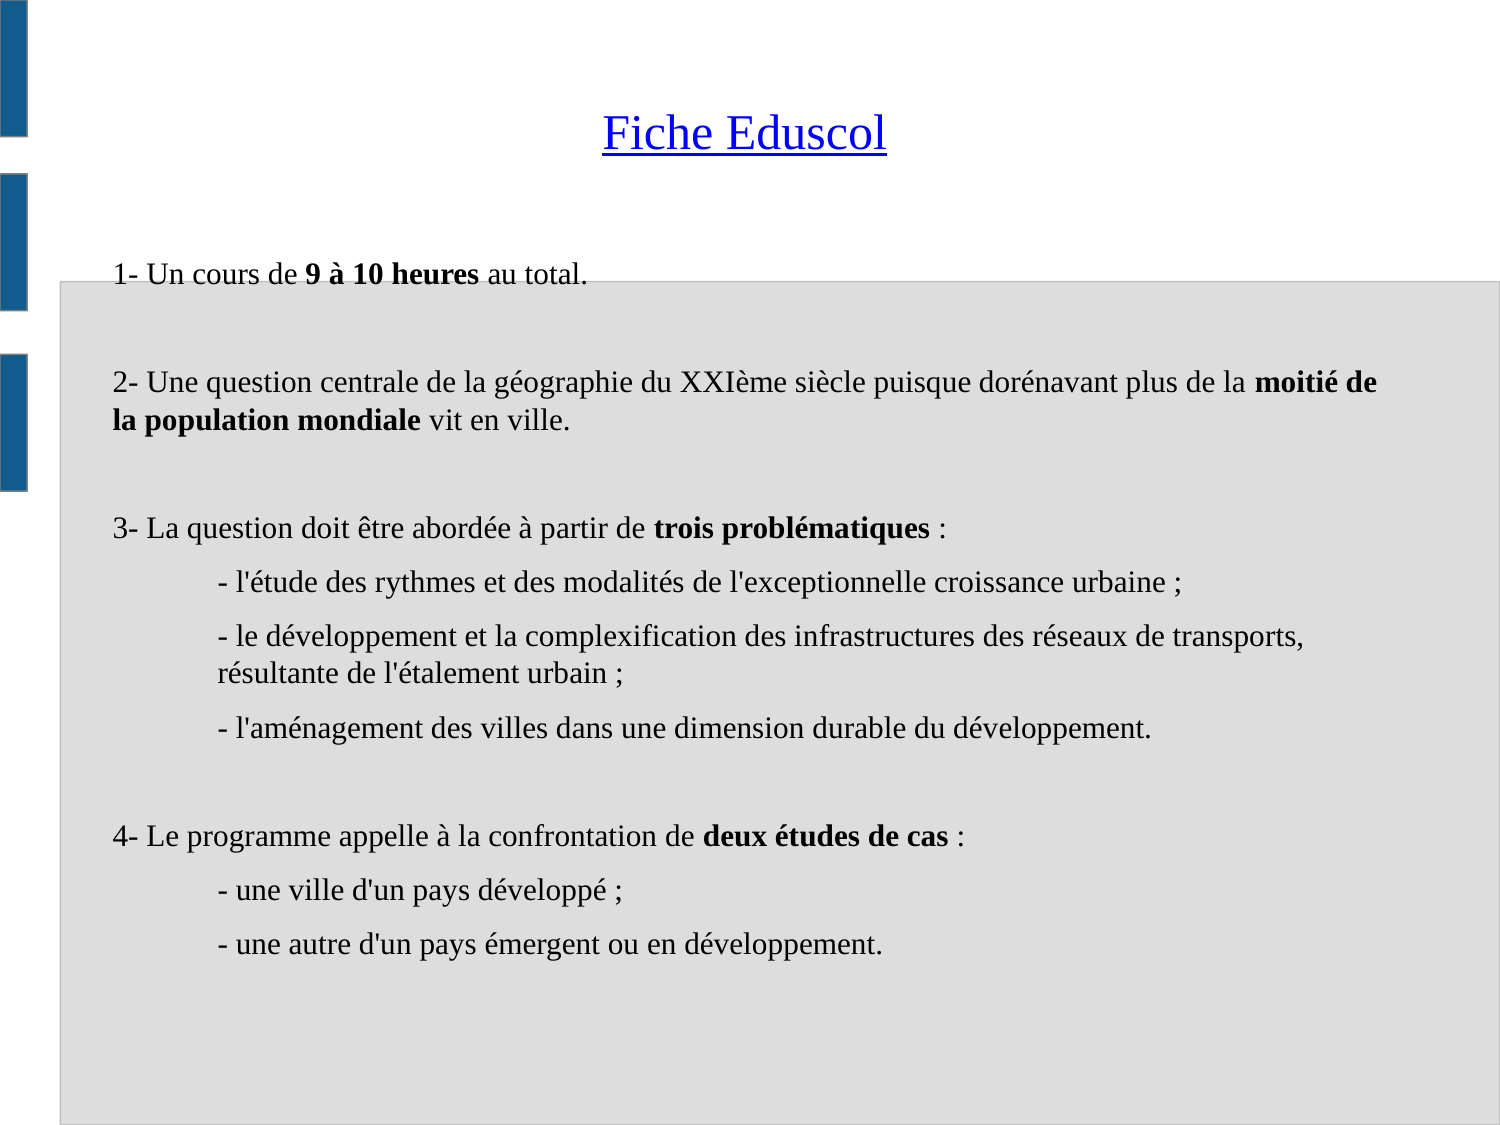

Fiche Eduscol
1- Un cours de 9 à 10 heures au total.
2- Une question centrale de la géographie du XXIème siècle puisque dorénavant plus de la moitié de la population mondiale vit en ville.
3- La question doit être abordée à partir de trois problématiques :
- l'étude des rythmes et des modalités de l'exceptionnelle croissance urbaine ;
- le développement et la complexification des infrastructures des réseaux de transports, résultante de l'étalement urbain ;
- l'aménagement des villes dans une dimension durable du développement.
4- Le programme appelle à la confrontation de deux études de cas :
- une ville d'un pays développé ;
- une autre d'un pays émergent ou en développement.